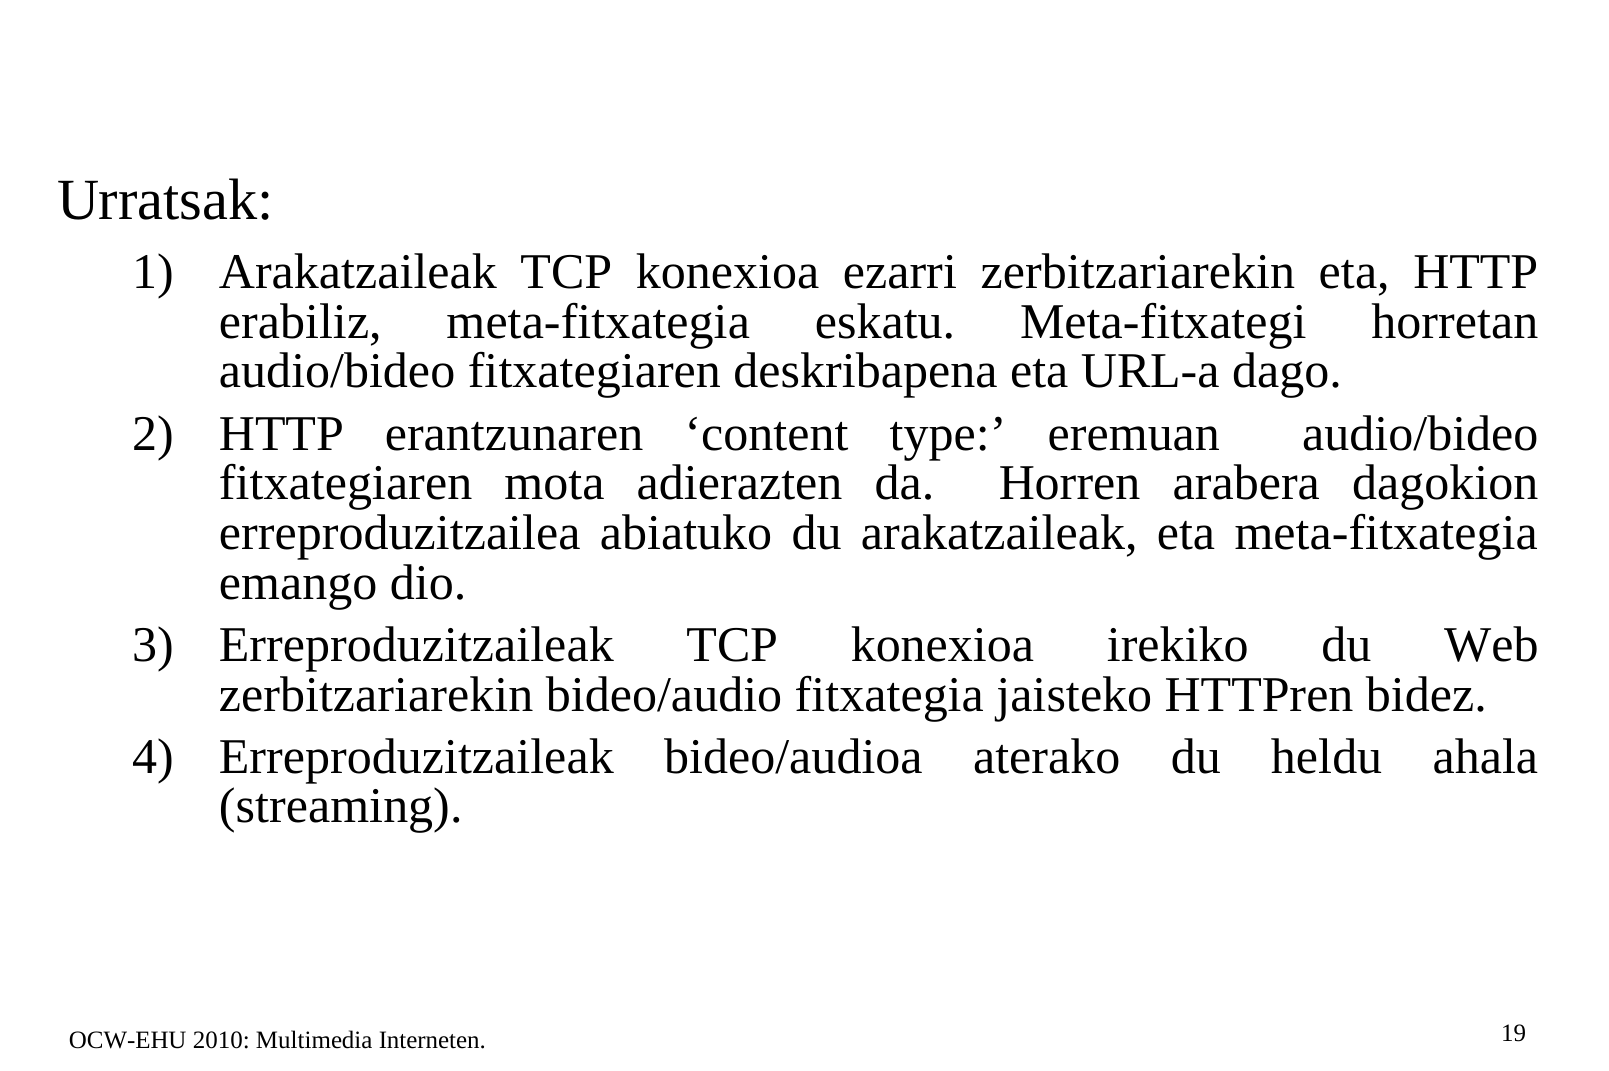

# Urratsak:
Arakatzaileak TCP konexioa ezarri zerbitzariarekin eta, HTTP erabiliz, meta-fitxategia eskatu. Meta-fitxategi horretan audio/bideo fitxategiaren deskribapena eta URL-a dago.
HTTP erantzunaren ‘content type:’ eremuan audio/bideo fitxategiaren mota adierazten da. Horren arabera dagokion erreproduzitzailea abiatuko du arakatzaileak, eta meta-fitxategia emango dio.
Erreproduzitzaileak TCP konexioa irekiko du Web zerbitzariarekin bideo/audio fitxategia jaisteko HTTPren bidez.
Erreproduzitzaileak bideo/audioa aterako du heldu ahala (streaming).
19